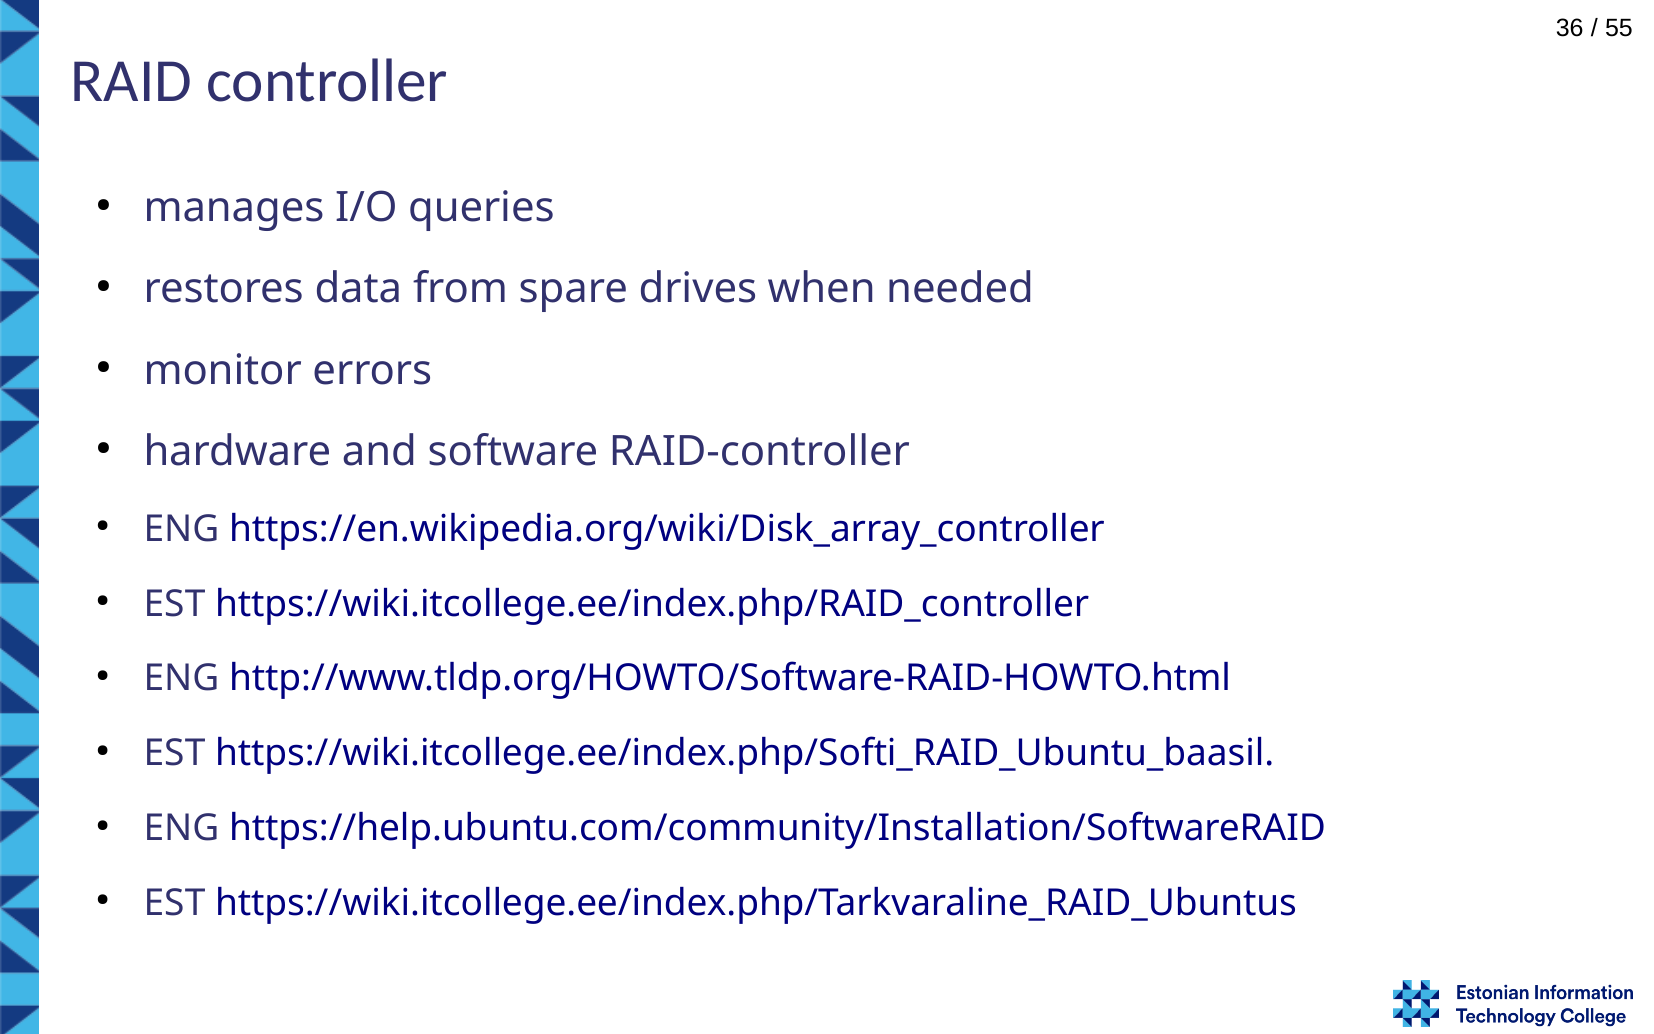

# RAID controller
manages I/O queries
restores data from spare drives when needed
monitor errors
hardware and software RAID-controller
ENG https://en.wikipedia.org/wiki/Disk_array_controller
EST https://wiki.itcollege.ee/index.php/RAID_controller
ENG http://www.tldp.org/HOWTO/Software-RAID-HOWTO.html
EST https://wiki.itcollege.ee/index.php/Softi_RAID_Ubuntu_baasil.
ENG https://help.ubuntu.com/community/Installation/SoftwareRAID
EST https://wiki.itcollege.ee/index.php/Tarkvaraline_RAID_Ubuntus